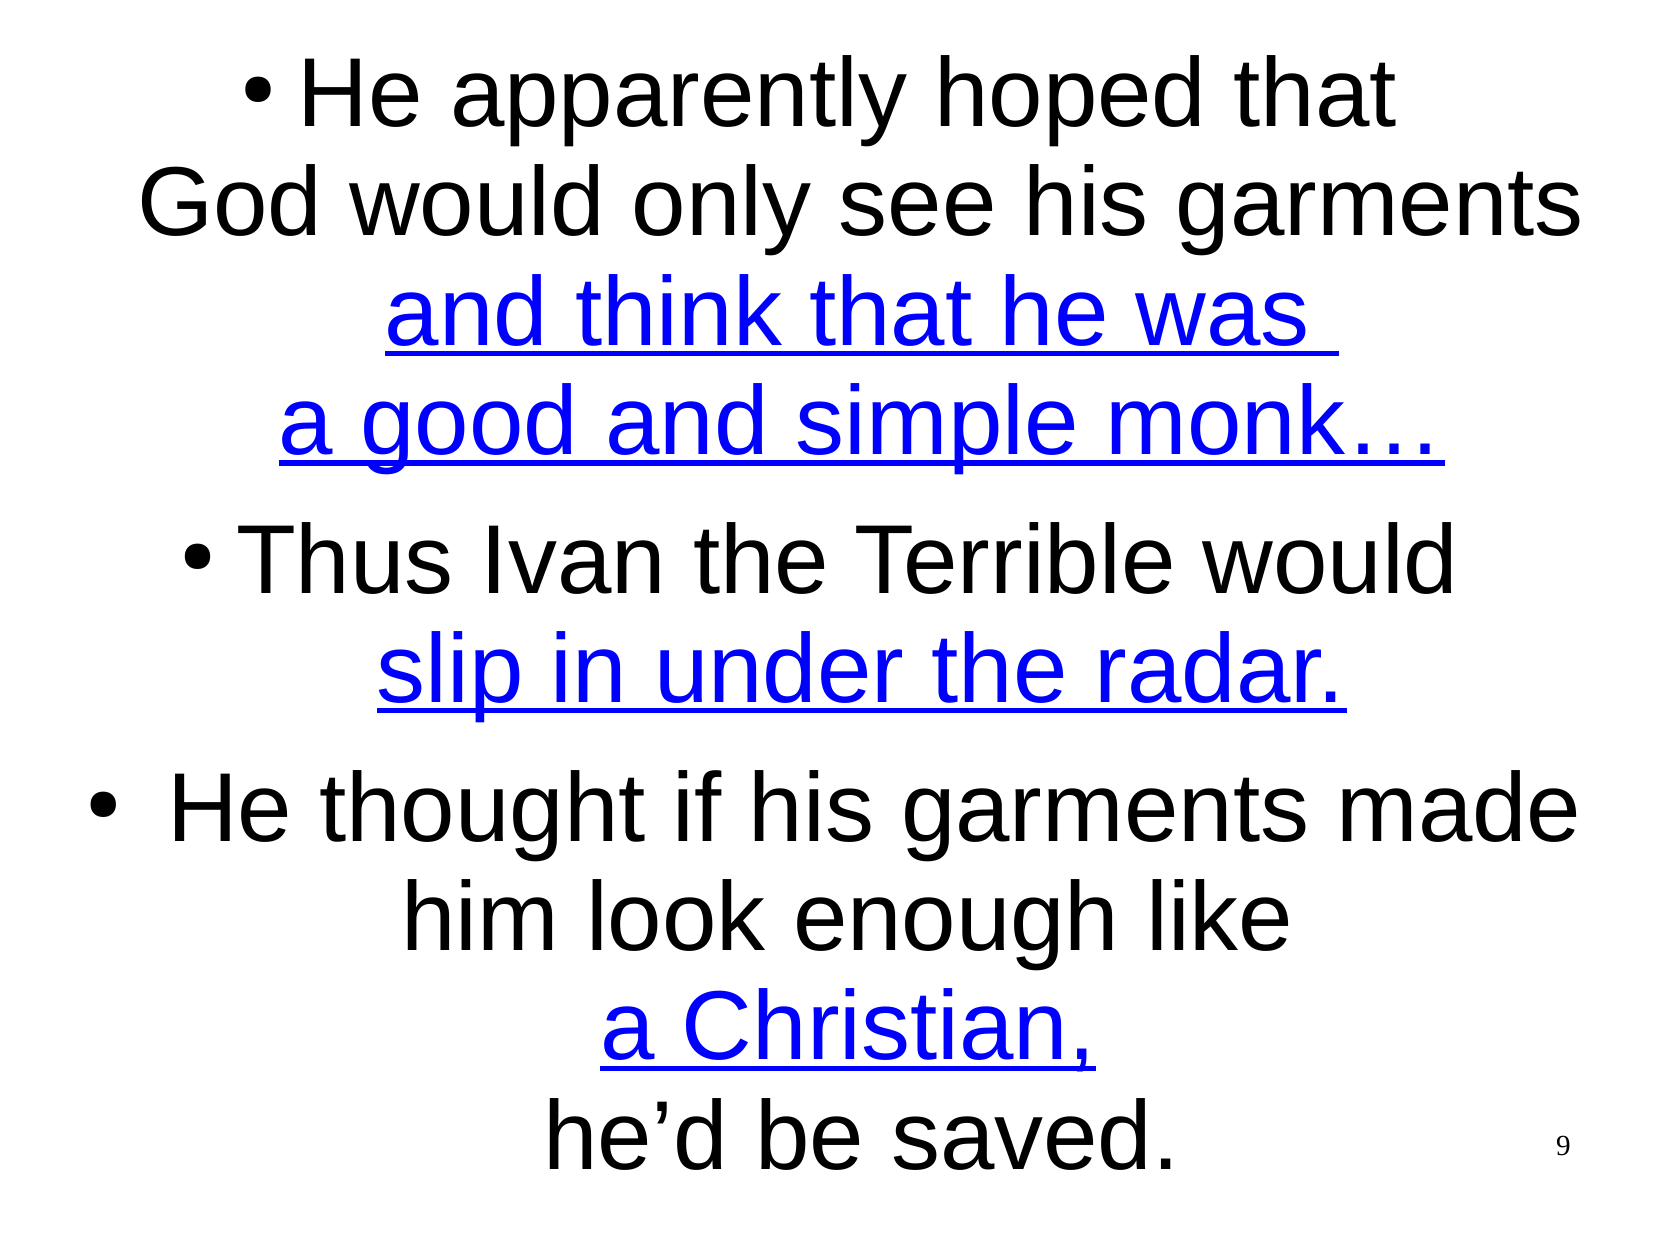

# He apparently hoped that God would only see his garments and think that he was a good and simple monk…
Thus Ivan the Terrible would
slip in under the radar.
 He thought if his garments made him look enough like
a Christian,
he’d be saved.
9